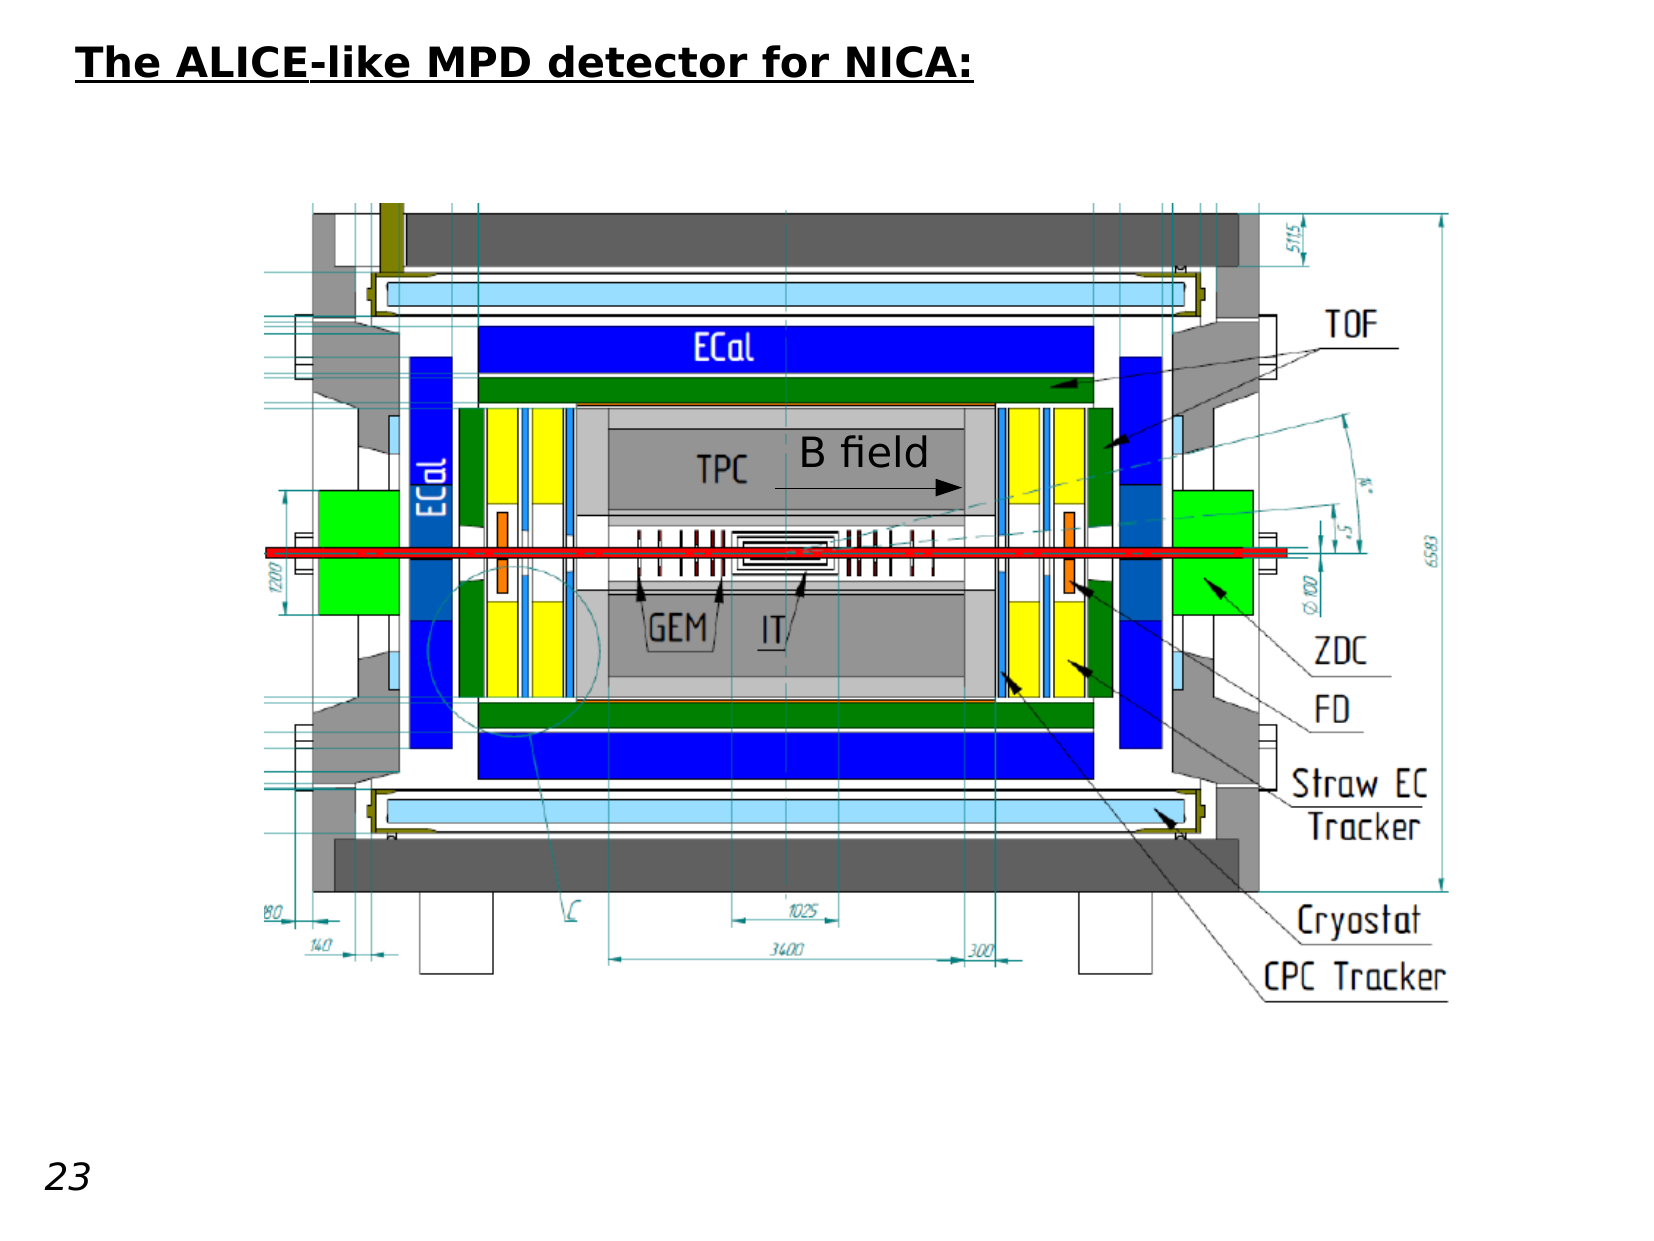

The ALICE-like MPD detector for NICA:
B field